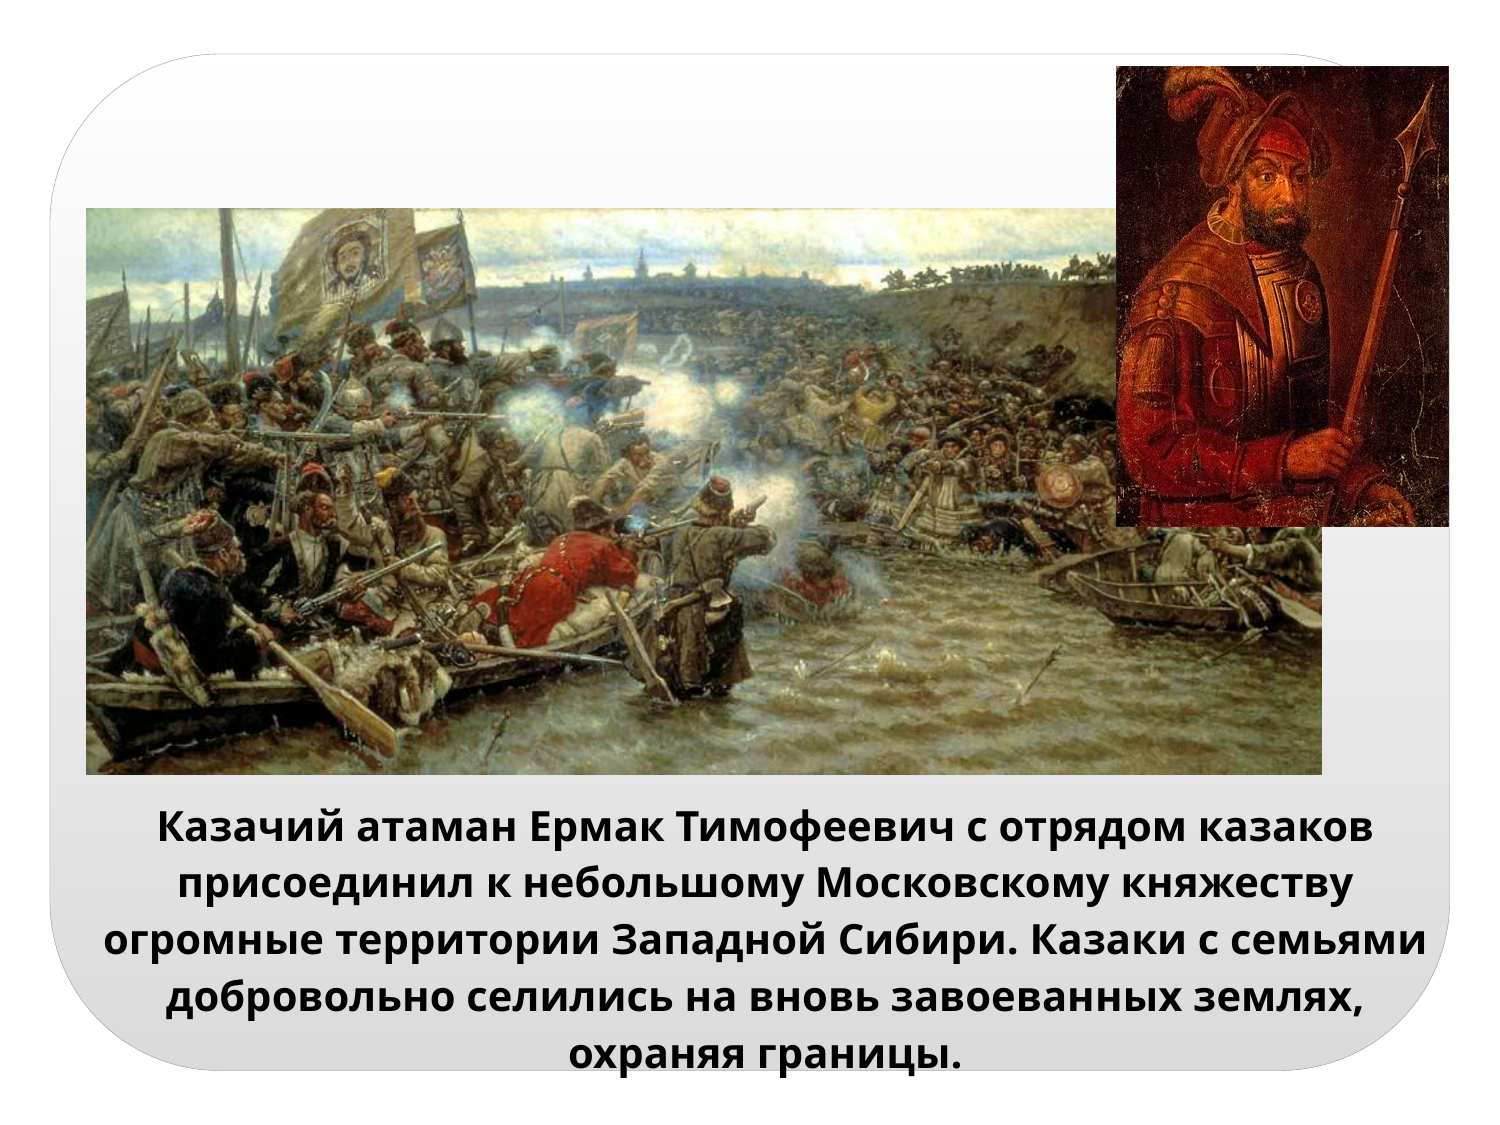

Казачий атаман Ермак Тимофеевич с отрядом казаков присоединил к небольшому Московскому княжеству огромные территории Западной Сибири. Казаки с семьями добровольно селились на вновь завоеванных землях, охраняя границы.